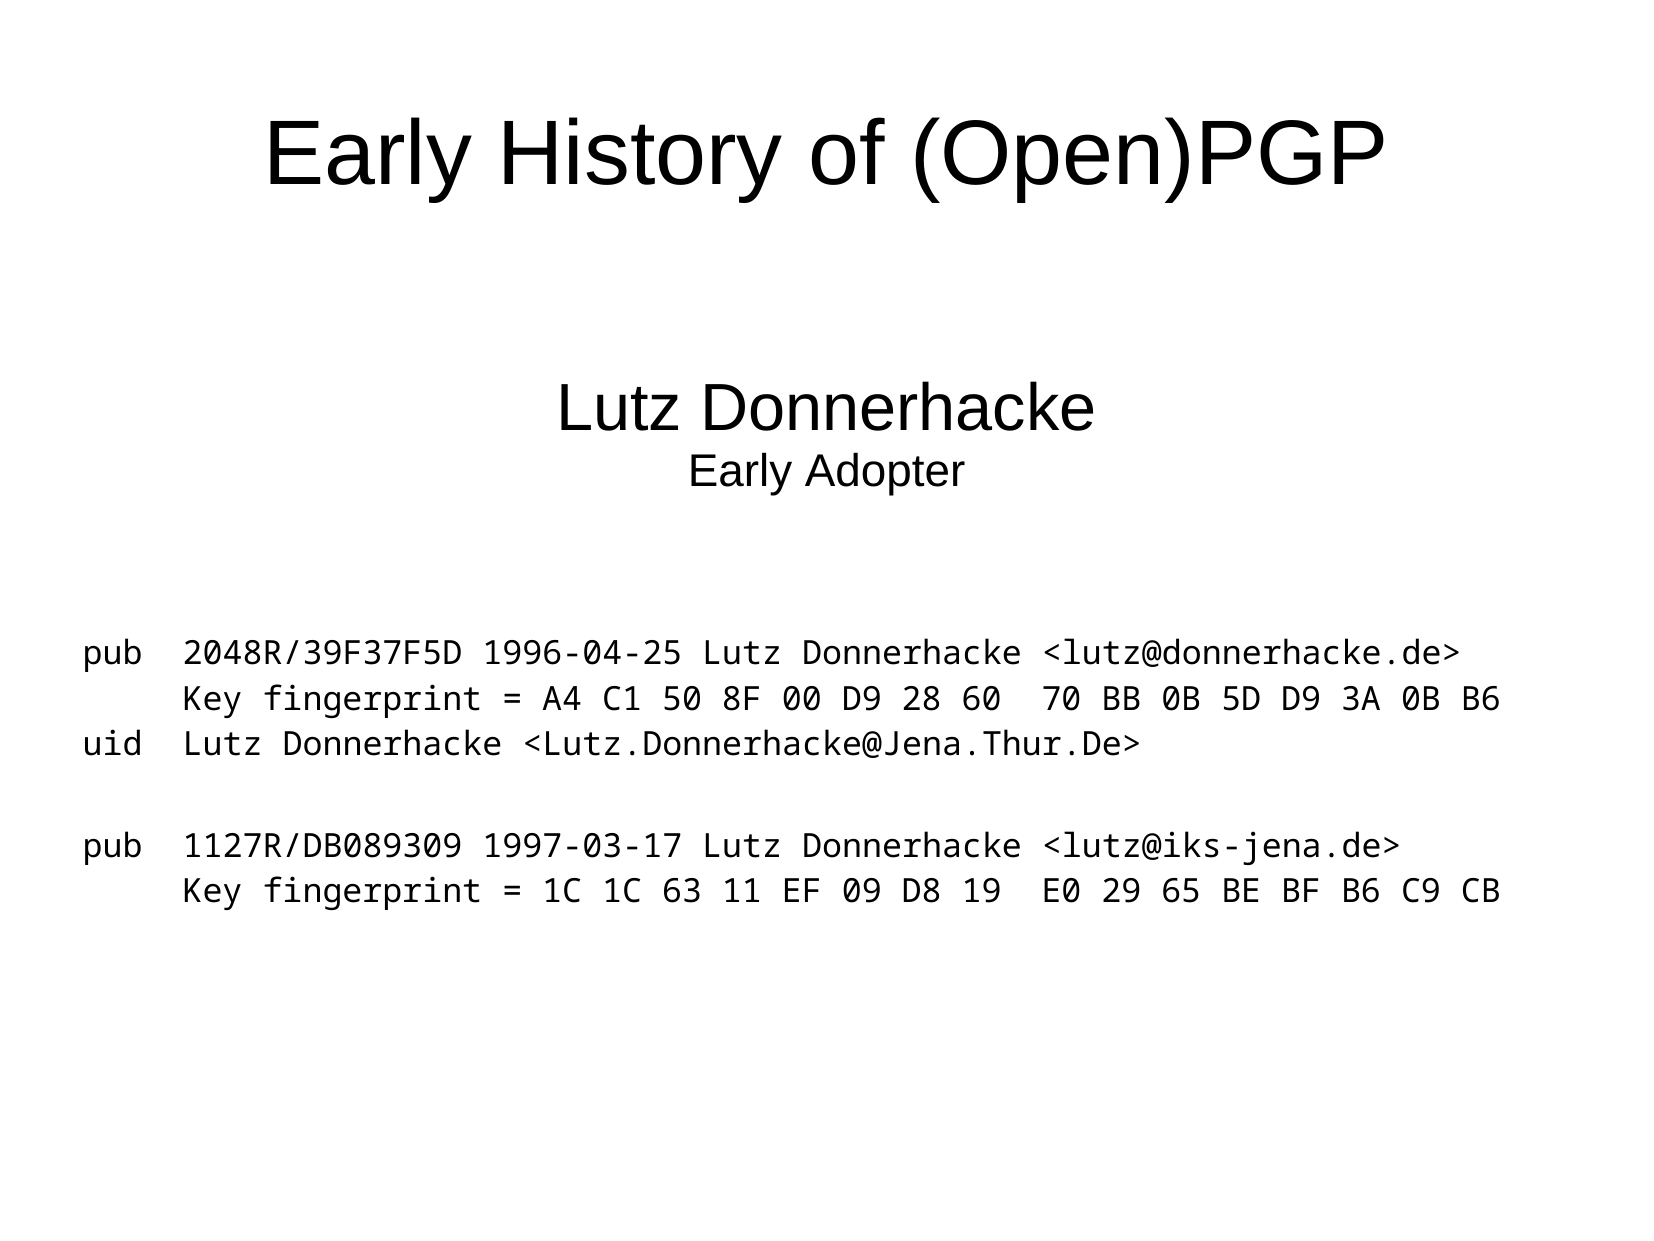

# Early History of (Open)PGP
Lutz Donnerhacke
Early Adopter
pub 2048R/39F37F5D 1996-04-25 Lutz Donnerhacke <lutz@donnerhacke.de>
 Key fingerprint = A4 C1 50 8F 00 D9 28 60 70 BB 0B 5D D9 3A 0B B6
uid Lutz Donnerhacke <Lutz.Donnerhacke@Jena.Thur.De>
pub 1127R/DB089309 1997-03-17 Lutz Donnerhacke <lutz@iks-jena.de>
 Key fingerprint = 1C 1C 63 11 EF 09 D8 19 E0 29 65 BE BF B6 C9 CB